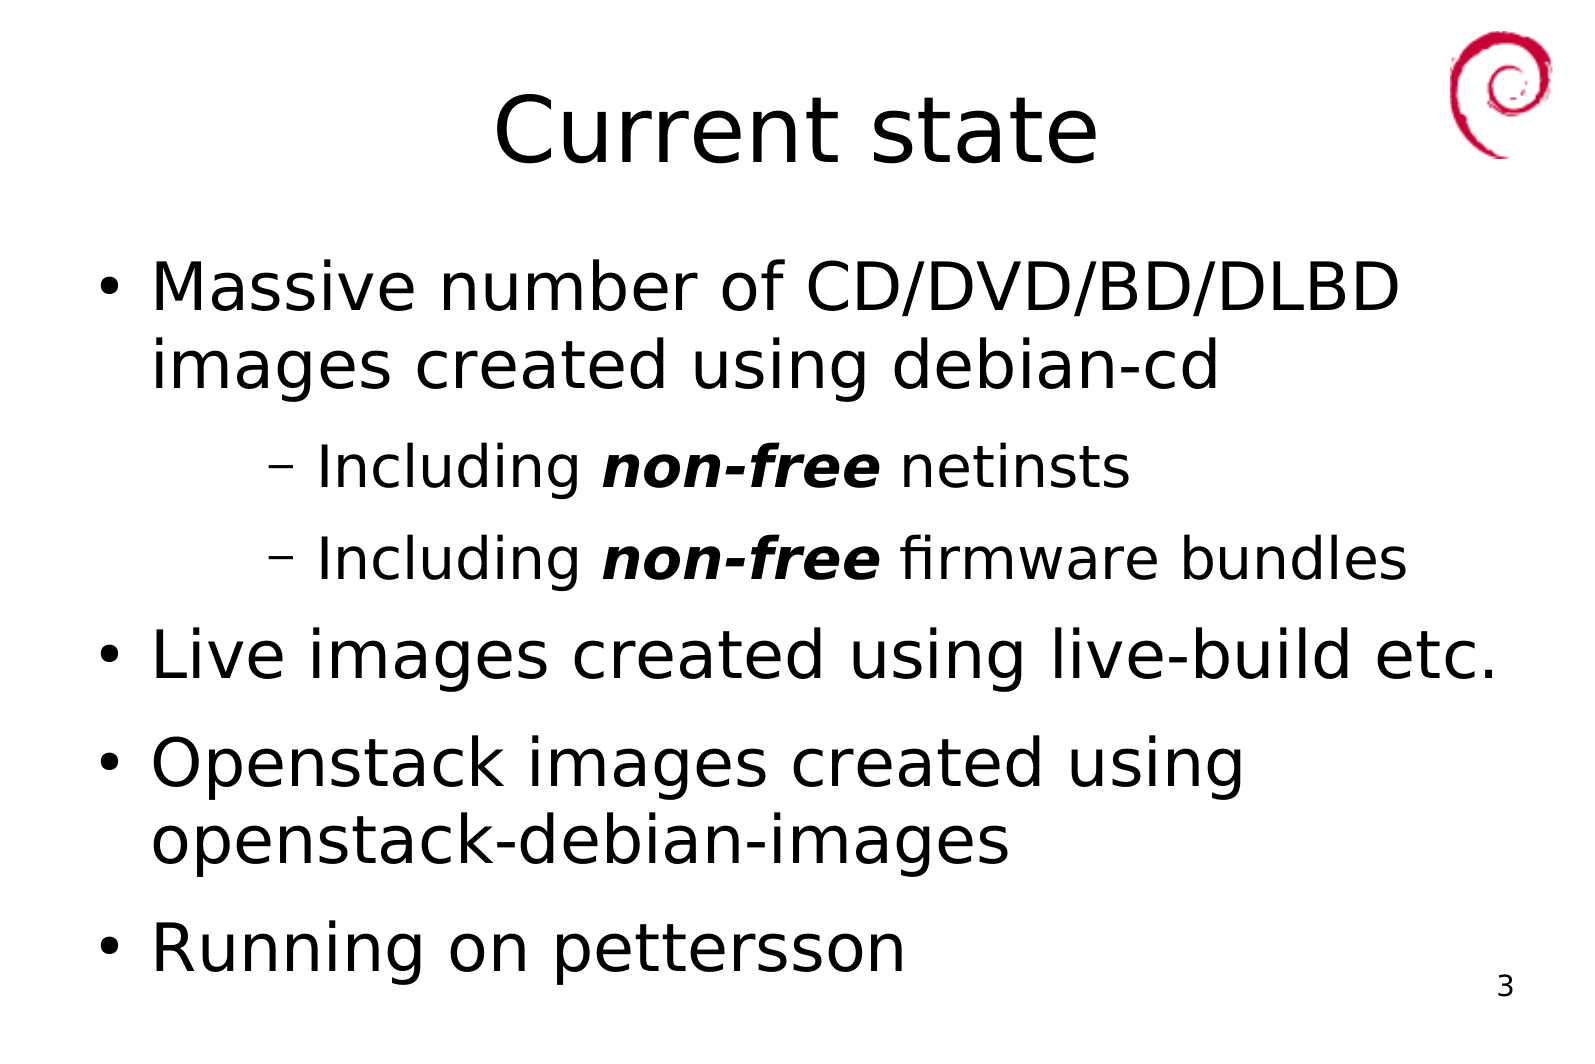

# Current state
Massive number of CD/DVD/BD/DLBD images created using debian-cd
Including non-free netinsts
Including non-free firmware bundles
Live images created using live-build etc.
Openstack images created using openstack-debian-images
Running on pettersson
3